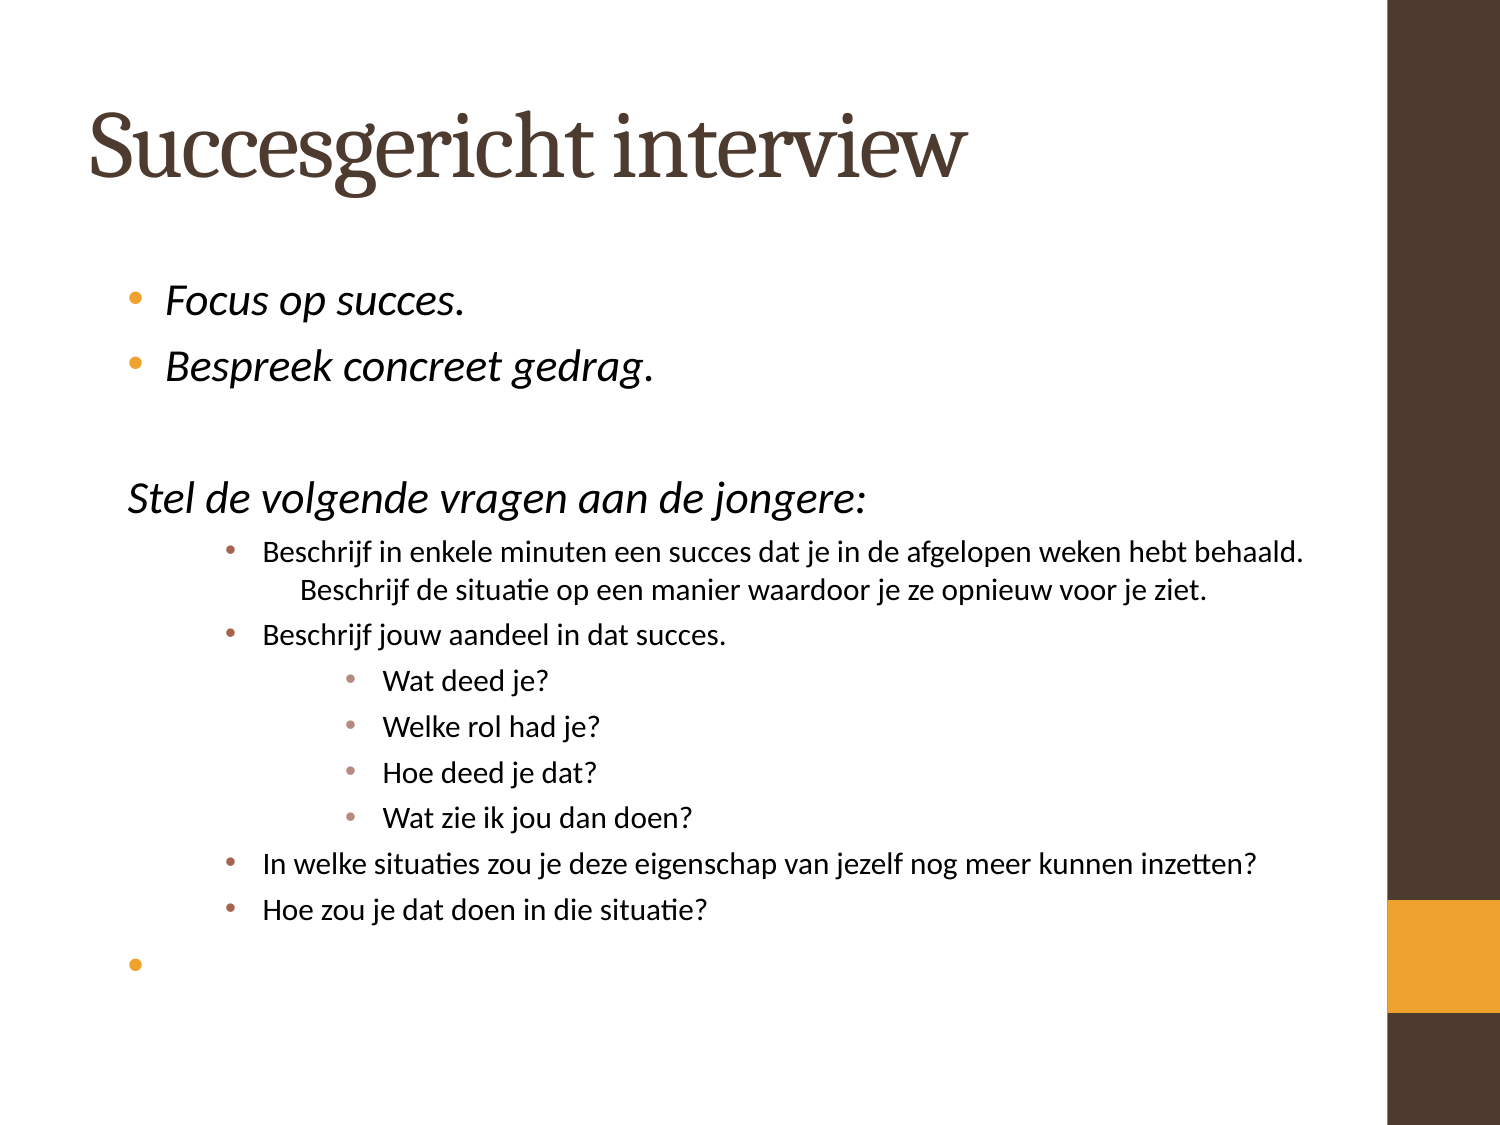

# Succesgericht interview
Focus op succes.
Bespreek concreet gedrag.
Stel de volgende vragen aan de jongere:
Beschrijf in enkele minuten een succes dat je in de afgelopen weken hebt behaald. Beschrijf de situatie op een manier waardoor je ze opnieuw voor je ziet.
Beschrijf jouw aandeel in dat succes.
Wat deed je?
Welke rol had je?
Hoe deed je dat?
Wat zie ik jou dan doen?
In welke situaties zou je deze eigenschap van jezelf nog meer kunnen inzetten?
Hoe zou je dat doen in die situatie?